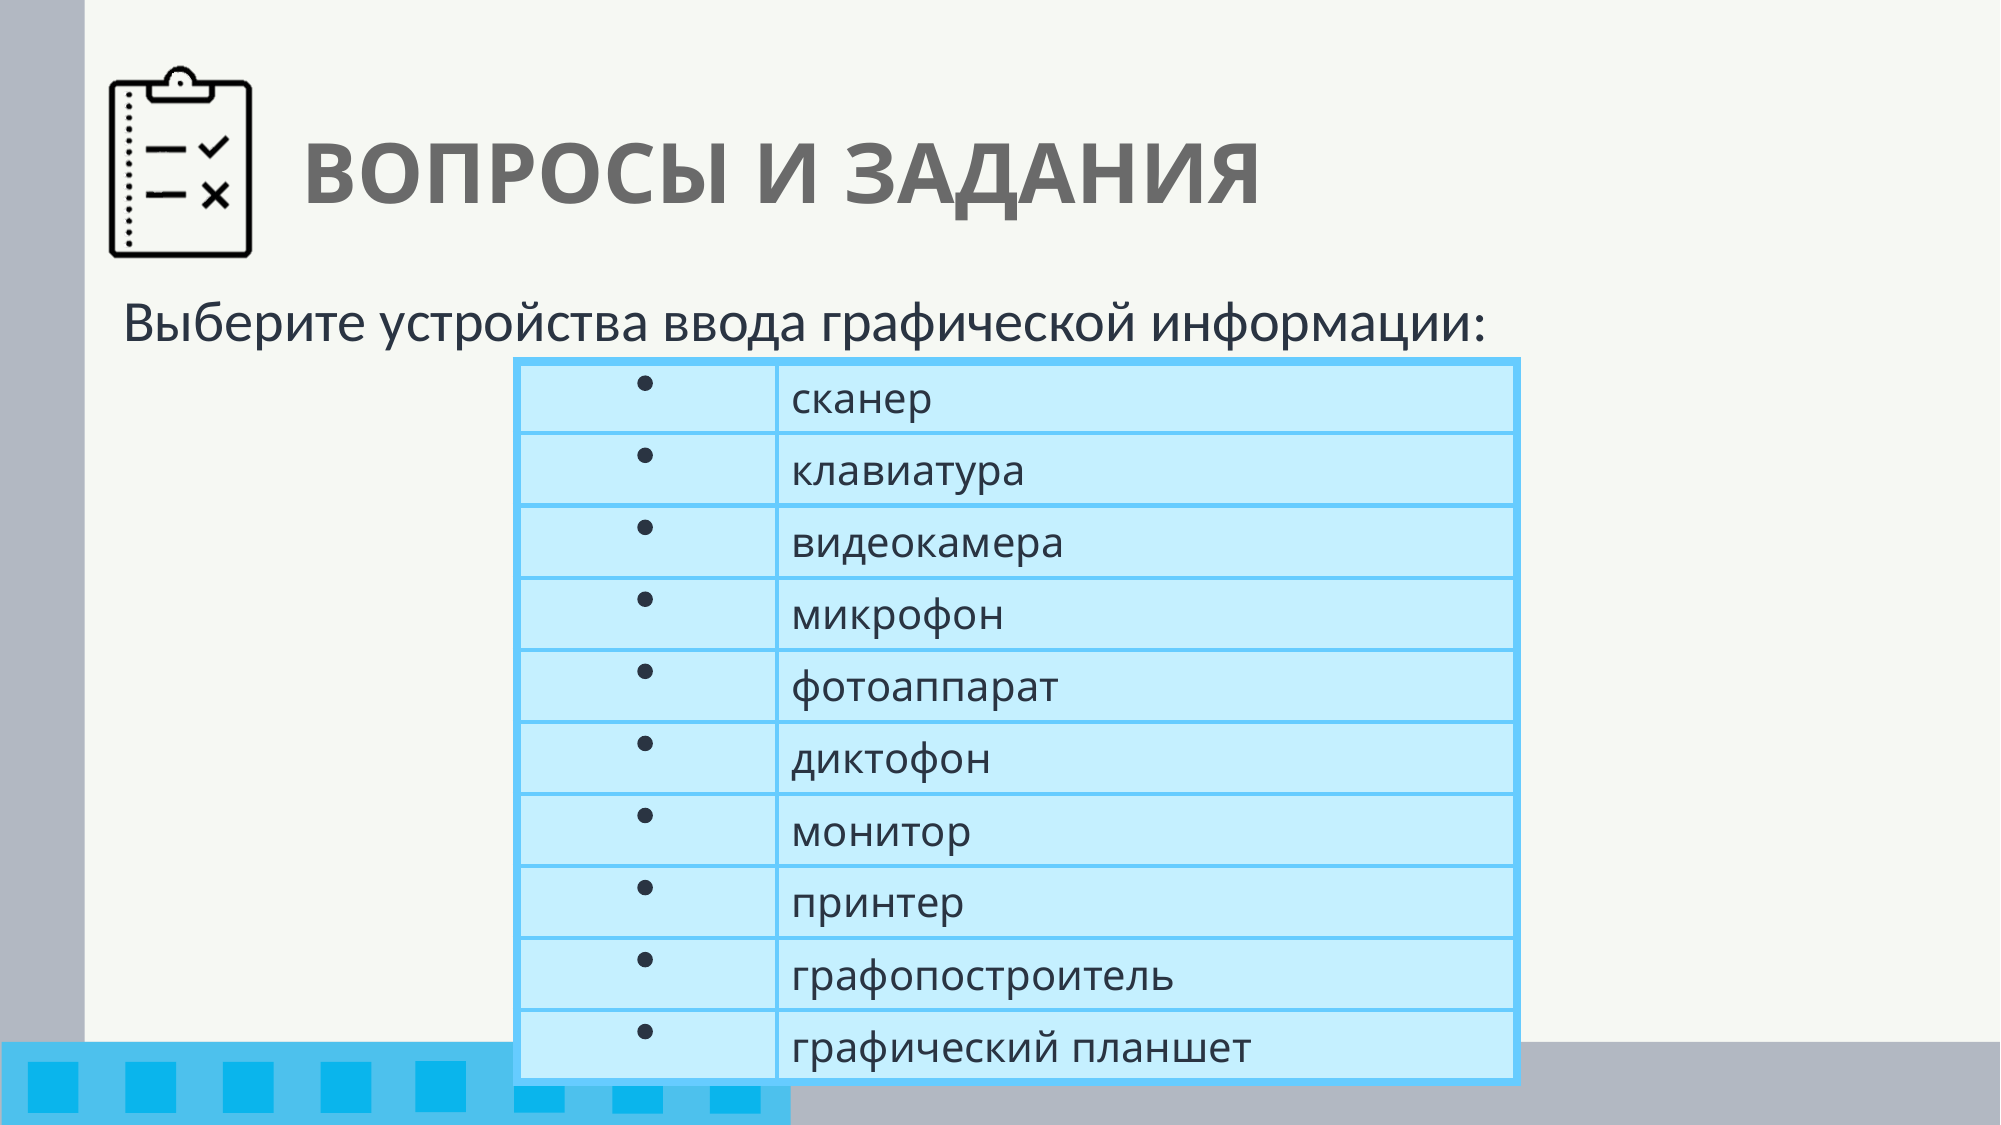

# ВОПРОСЫ И ЗАДАНИЯ
Выберите устройства ввода графической информации:
|  | сканер |
| --- | --- |
|  | клавиатура |
|  | видеокамера |
|  | микрофон |
|  | фотоаппарат |
|  | диктофон |
|  | монитор |
|  | принтер |
|  | графопостроитель |
|  | графический планшет |